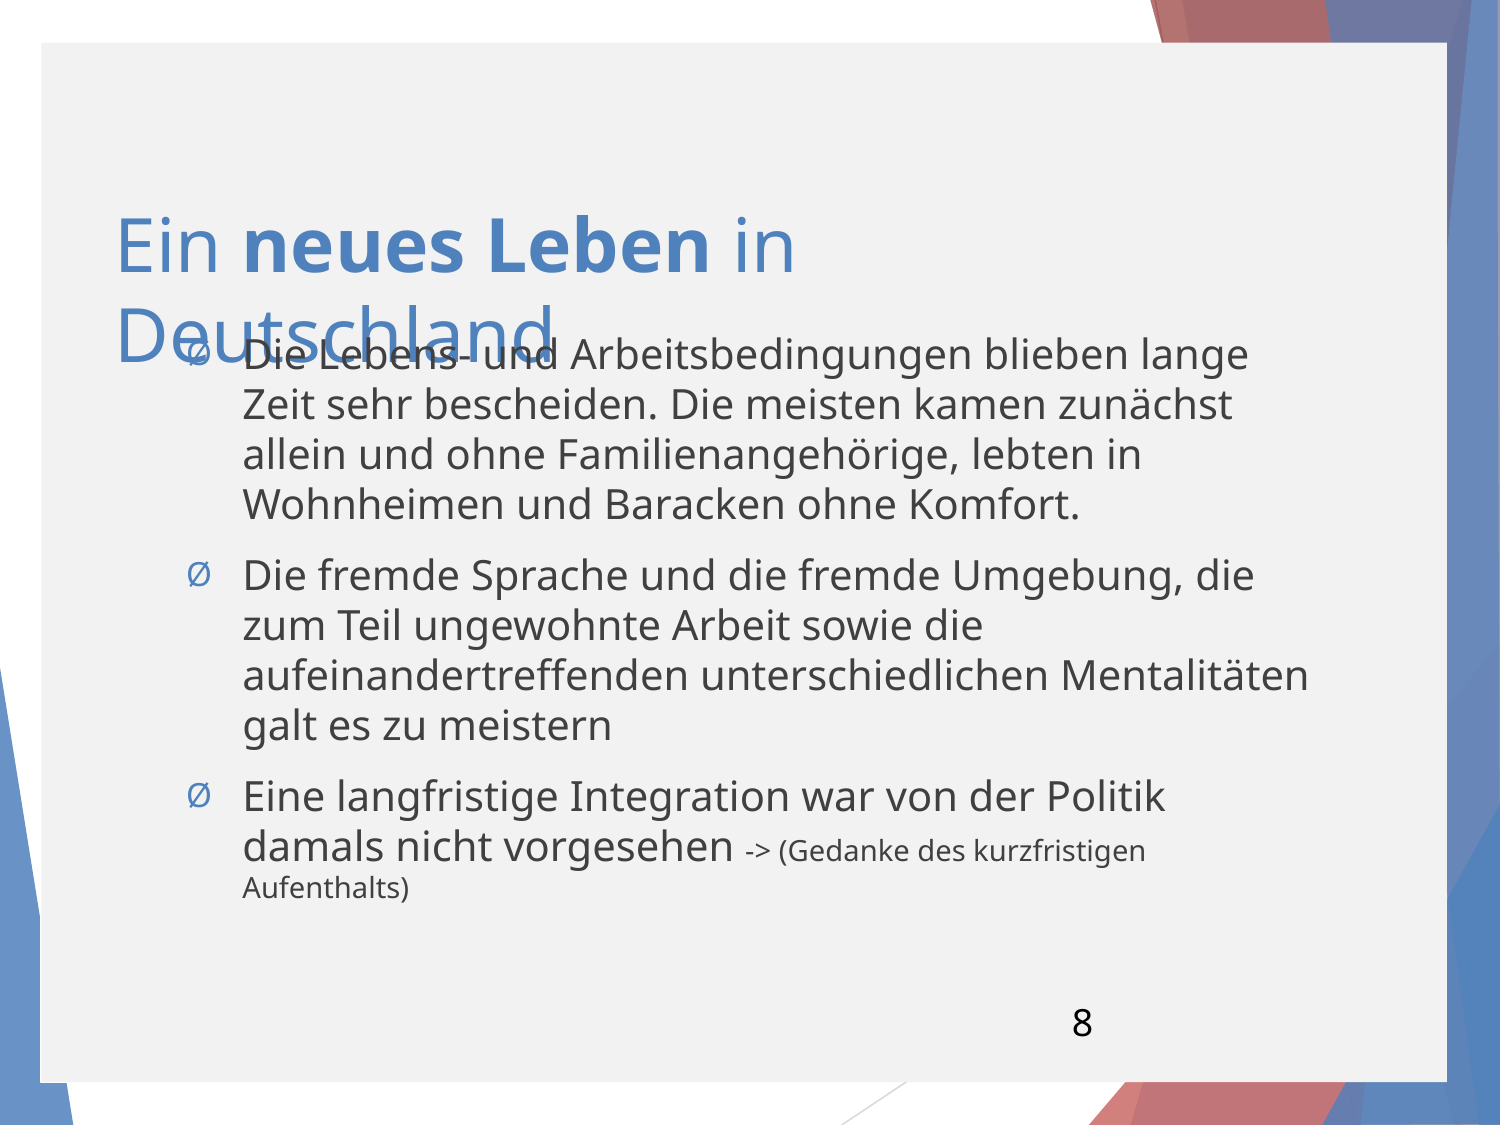

# Ein neues Leben in Deutschland
Die Lebens- und Arbeitsbedingungen blieben lange Zeit sehr bescheiden. Die meisten kamen zunächst allein und ohne Familienangehörige, lebten in Wohnheimen und Baracken ohne Komfort.
Die fremde Sprache und die fremde Umgebung, die zum Teil ungewohnte Arbeit sowie die aufeinandertreffenden unterschiedlichen Mentalitäten galt es zu meistern
Eine langfristige Integration war von der Politik damals nicht vorgesehen -> (Gedanke des kurzfristigen Aufenthalts)